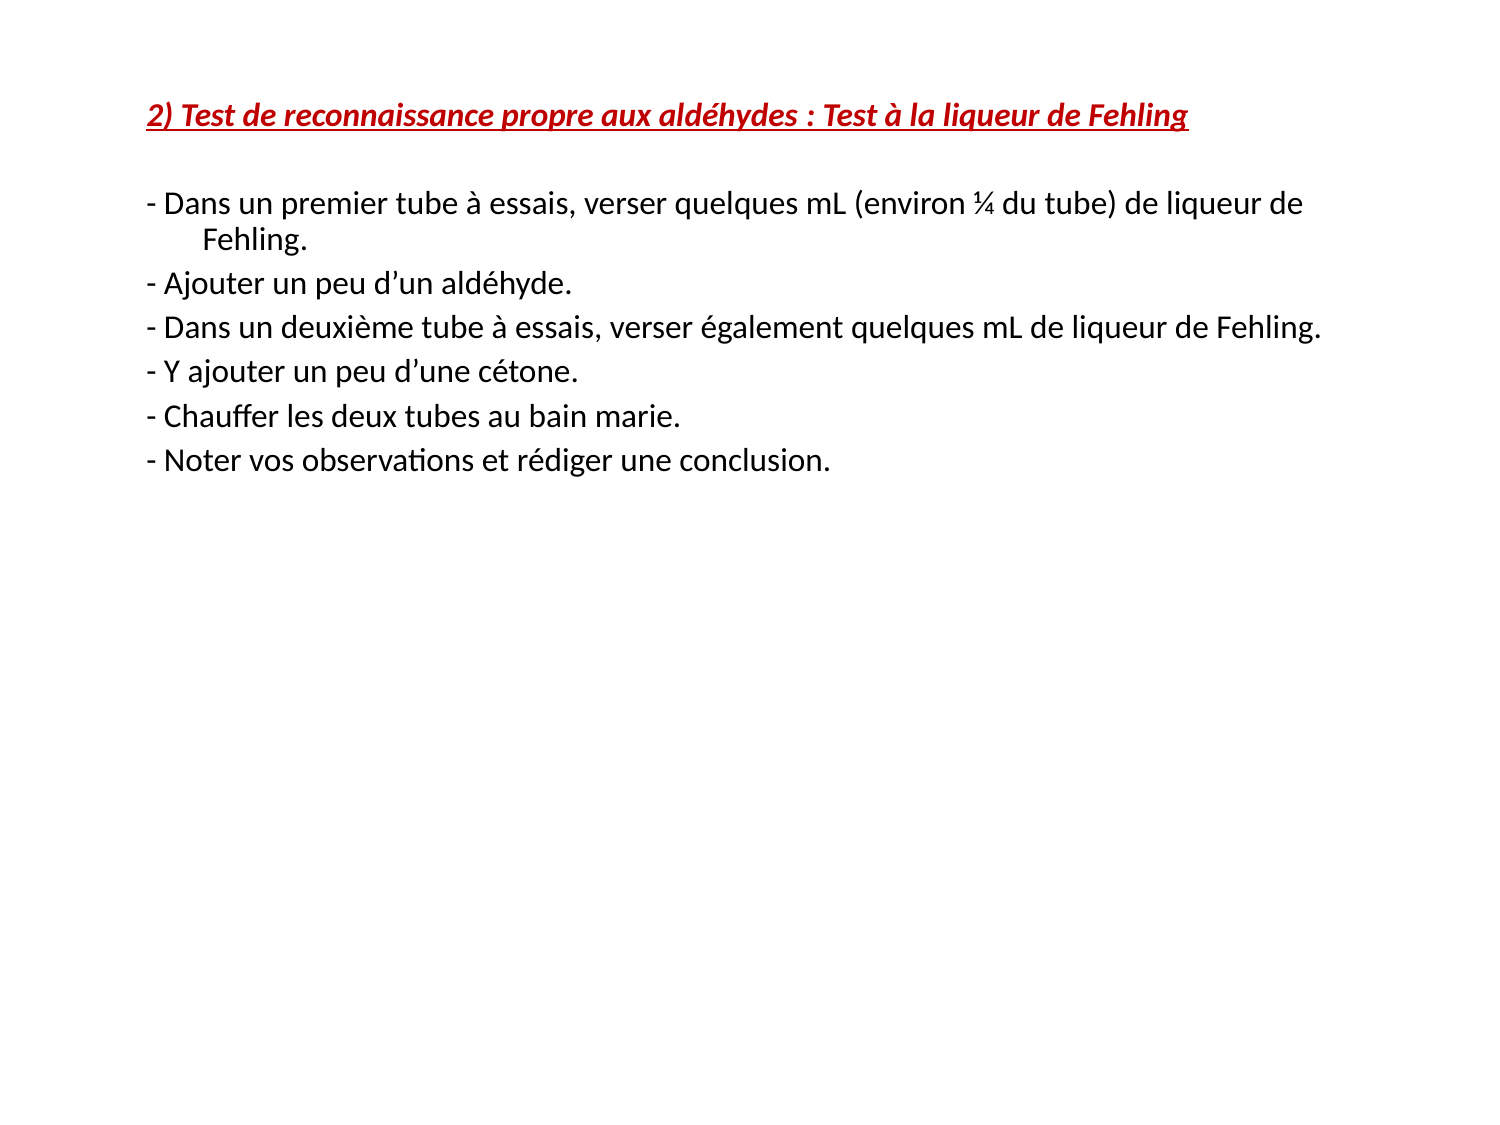

# 2) Test de reconnaissance propre aux aldéhydes : Test à la liqueur de Fehling
- Dans un premier tube à essais, verser quelques mL (environ ¼ du tube) de liqueur de Fehling.
- Ajouter un peu d’un aldéhyde.
- Dans un deuxième tube à essais, verser également quelques mL de liqueur de Fehling.
- Y ajouter un peu d’une cétone.
- Chauffer les deux tubes au bain marie.
- Noter vos observations et rédiger une conclusion.